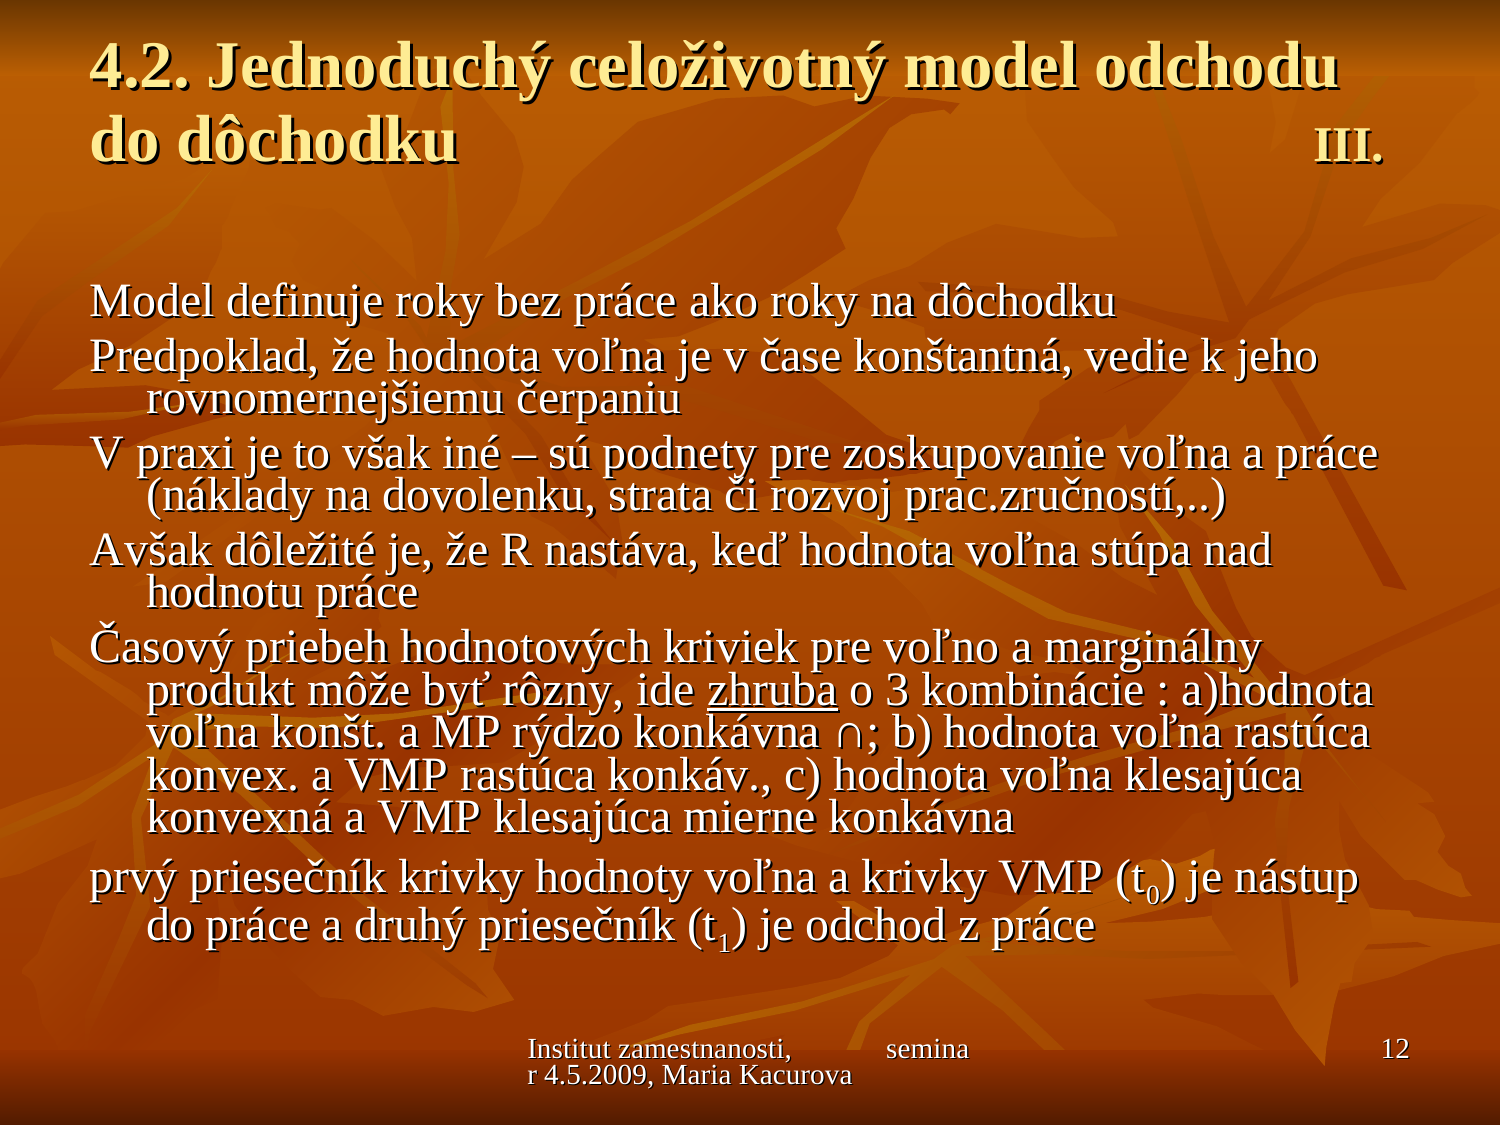

# 4.2. Jednoduchý celoživotný model odchodu do dôchodku III.
Model definuje roky bez práce ako roky na dôchodku
Predpoklad, že hodnota voľna je v čase konštantná, vedie k jeho rovnomernejšiemu čerpaniu
V praxi je to však iné – sú podnety pre zoskupovanie voľna a práce (náklady na dovolenku, strata či rozvoj prac.zručností,..)
Avšak dôležité je, že R nastáva, keď hodnota voľna stúpa nad hodnotu práce
Časový priebeh hodnotových kriviek pre voľno a marginálny produkt môže byť rôzny, ide zhruba o 3 kombinácie : a)hodnota voľna konšt. a MP rýdzo konkávna ∩; b) hodnota voľna rastúca konvex. a VMP rastúca konkáv., c) hodnota voľna klesajúca konvexná a VMP klesajúca mierne konkávna
prvý priesečník krivky hodnoty voľna a krivky VMP (t0) je nástup do práce a druhý priesečník (t1) je odchod z práce
Institut zamestnanosti, seminar 4.5.2009, Maria Kacurova
12